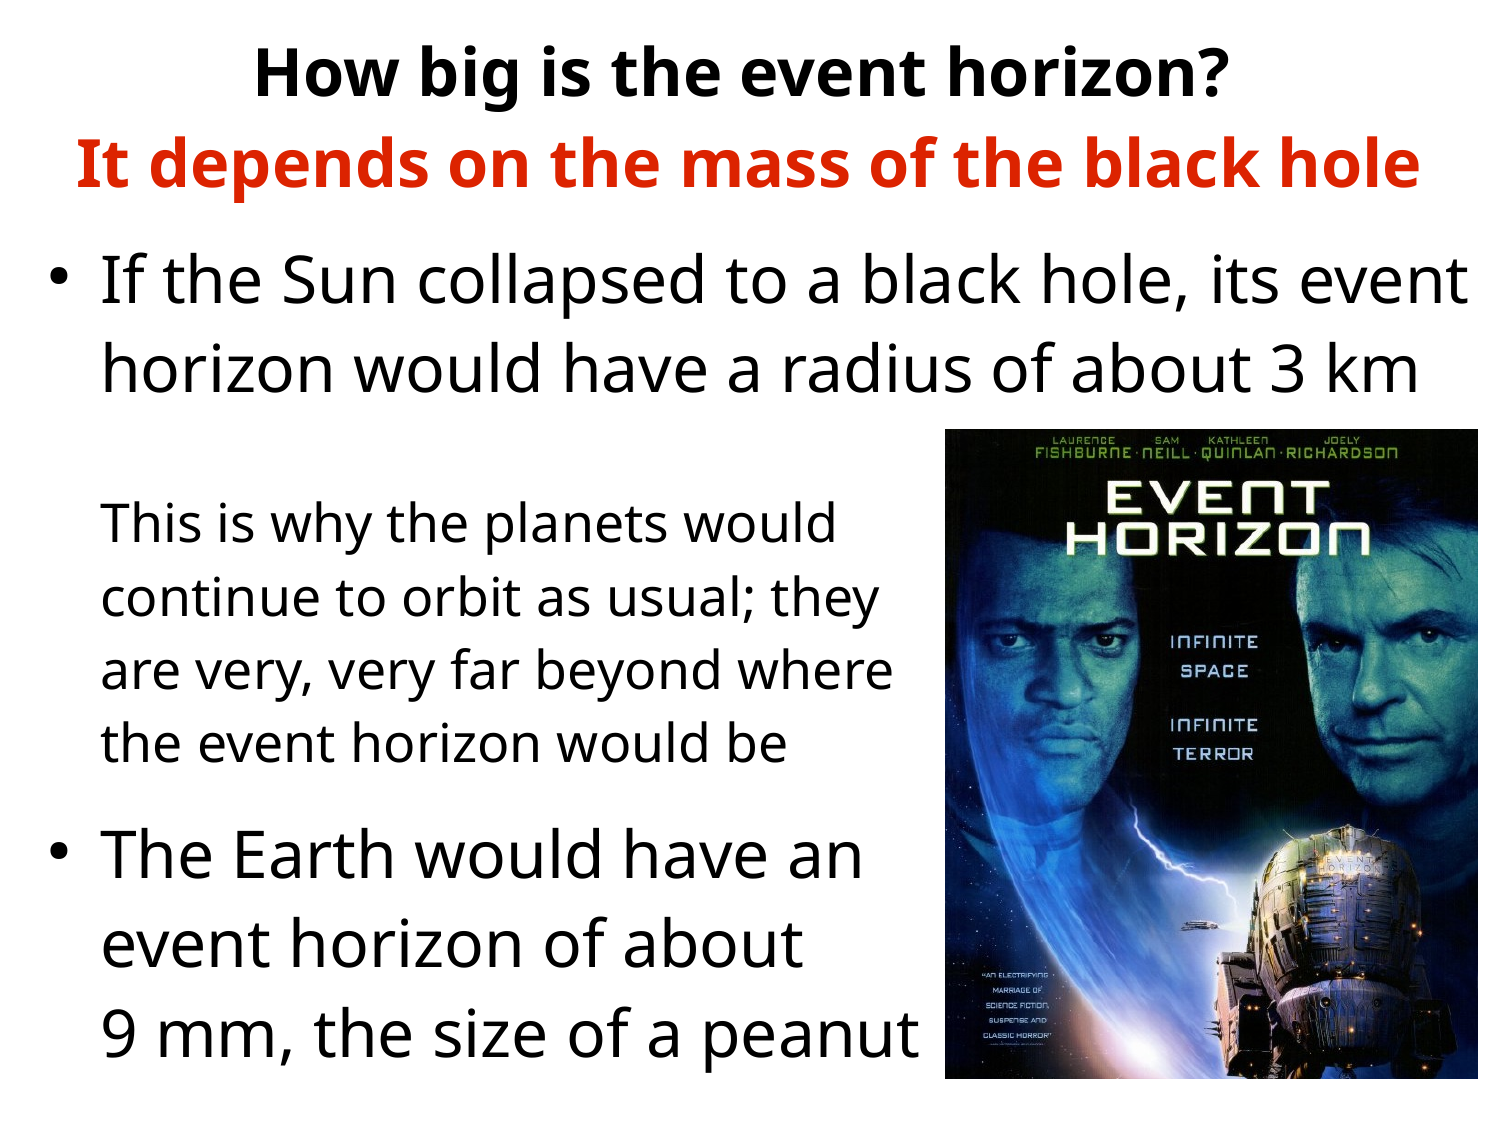

# How big is the event horizon? It depends on the mass of the black hole
If the Sun collapsed to a black hole, its event horizon would have a radius of about 3 km
This is why the planets would
continue to orbit as usual; they
are very, very far beyond where
the event horizon would be
The Earth would have an
event horizon of about
9 mm, the size of a peanut